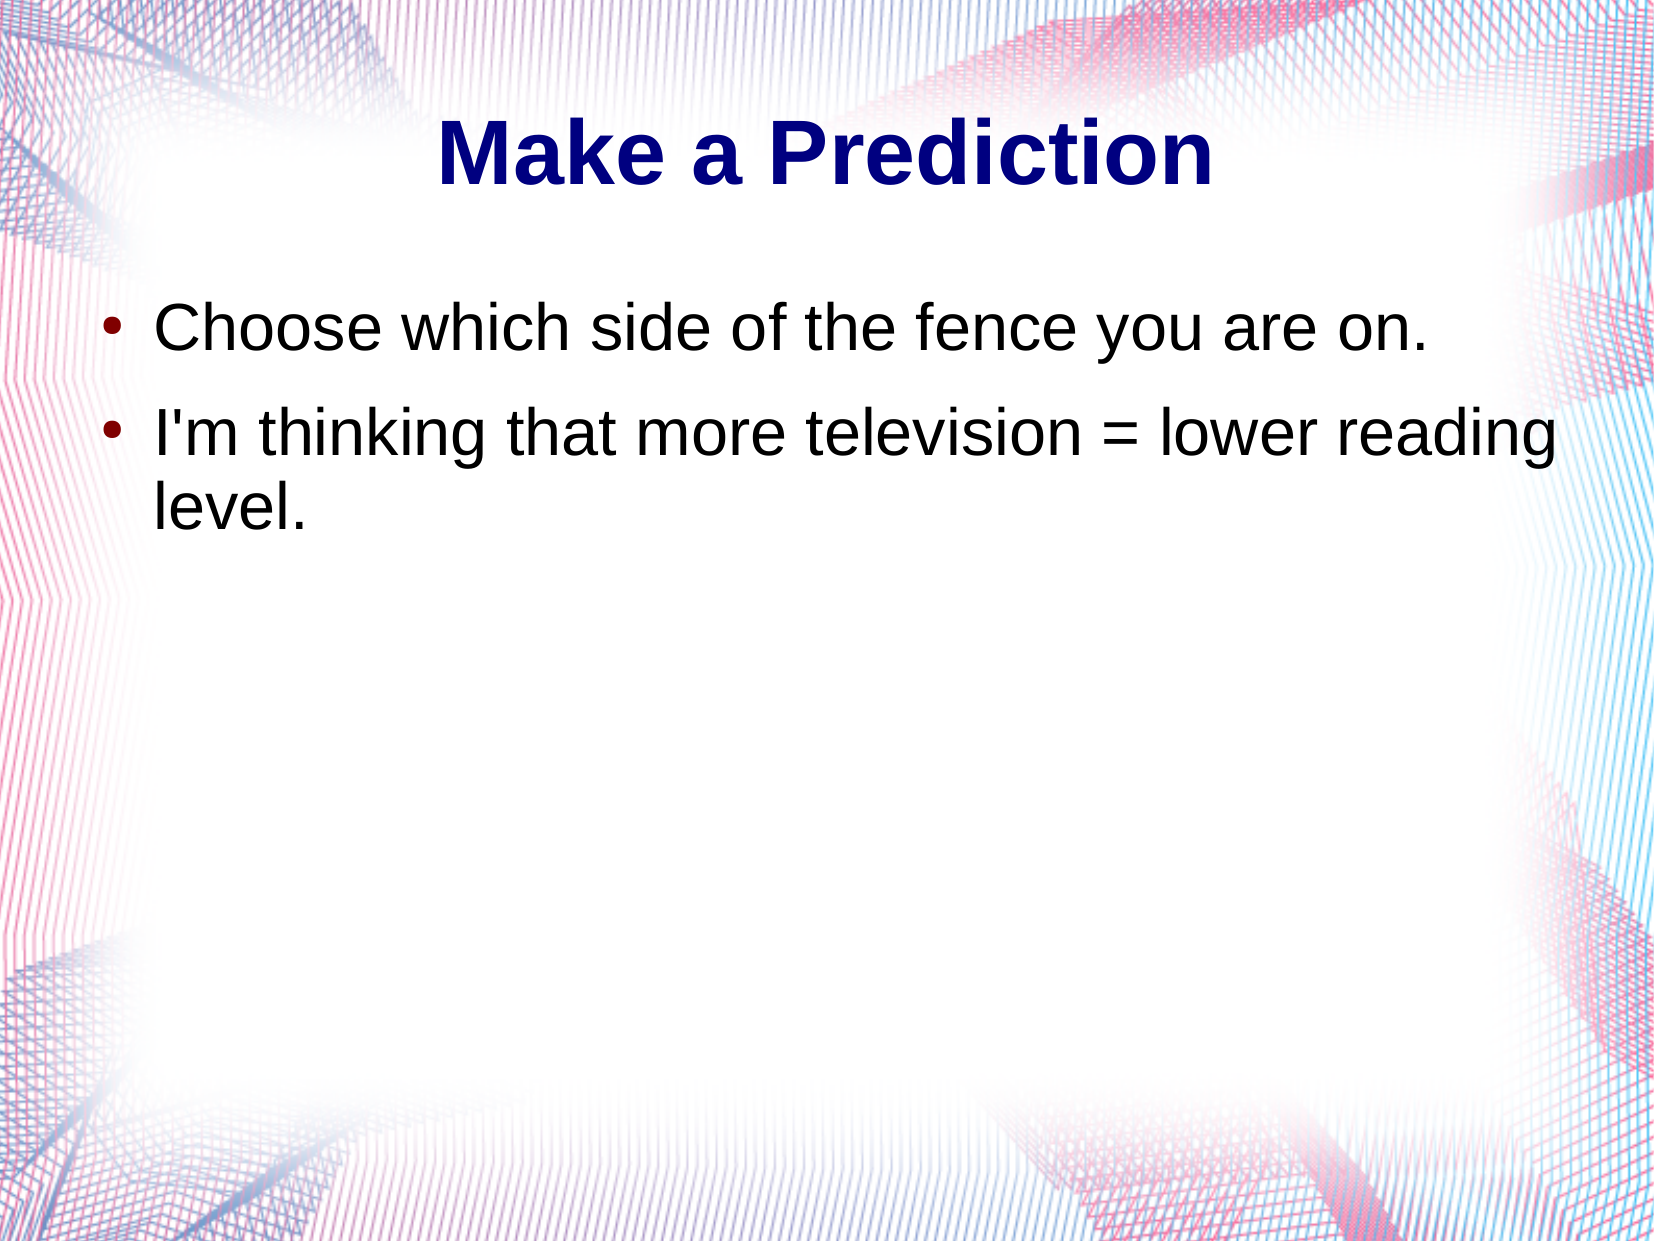

# Make a Prediction
Choose which side of the fence you are on.
I'm thinking that more television = lower reading level.